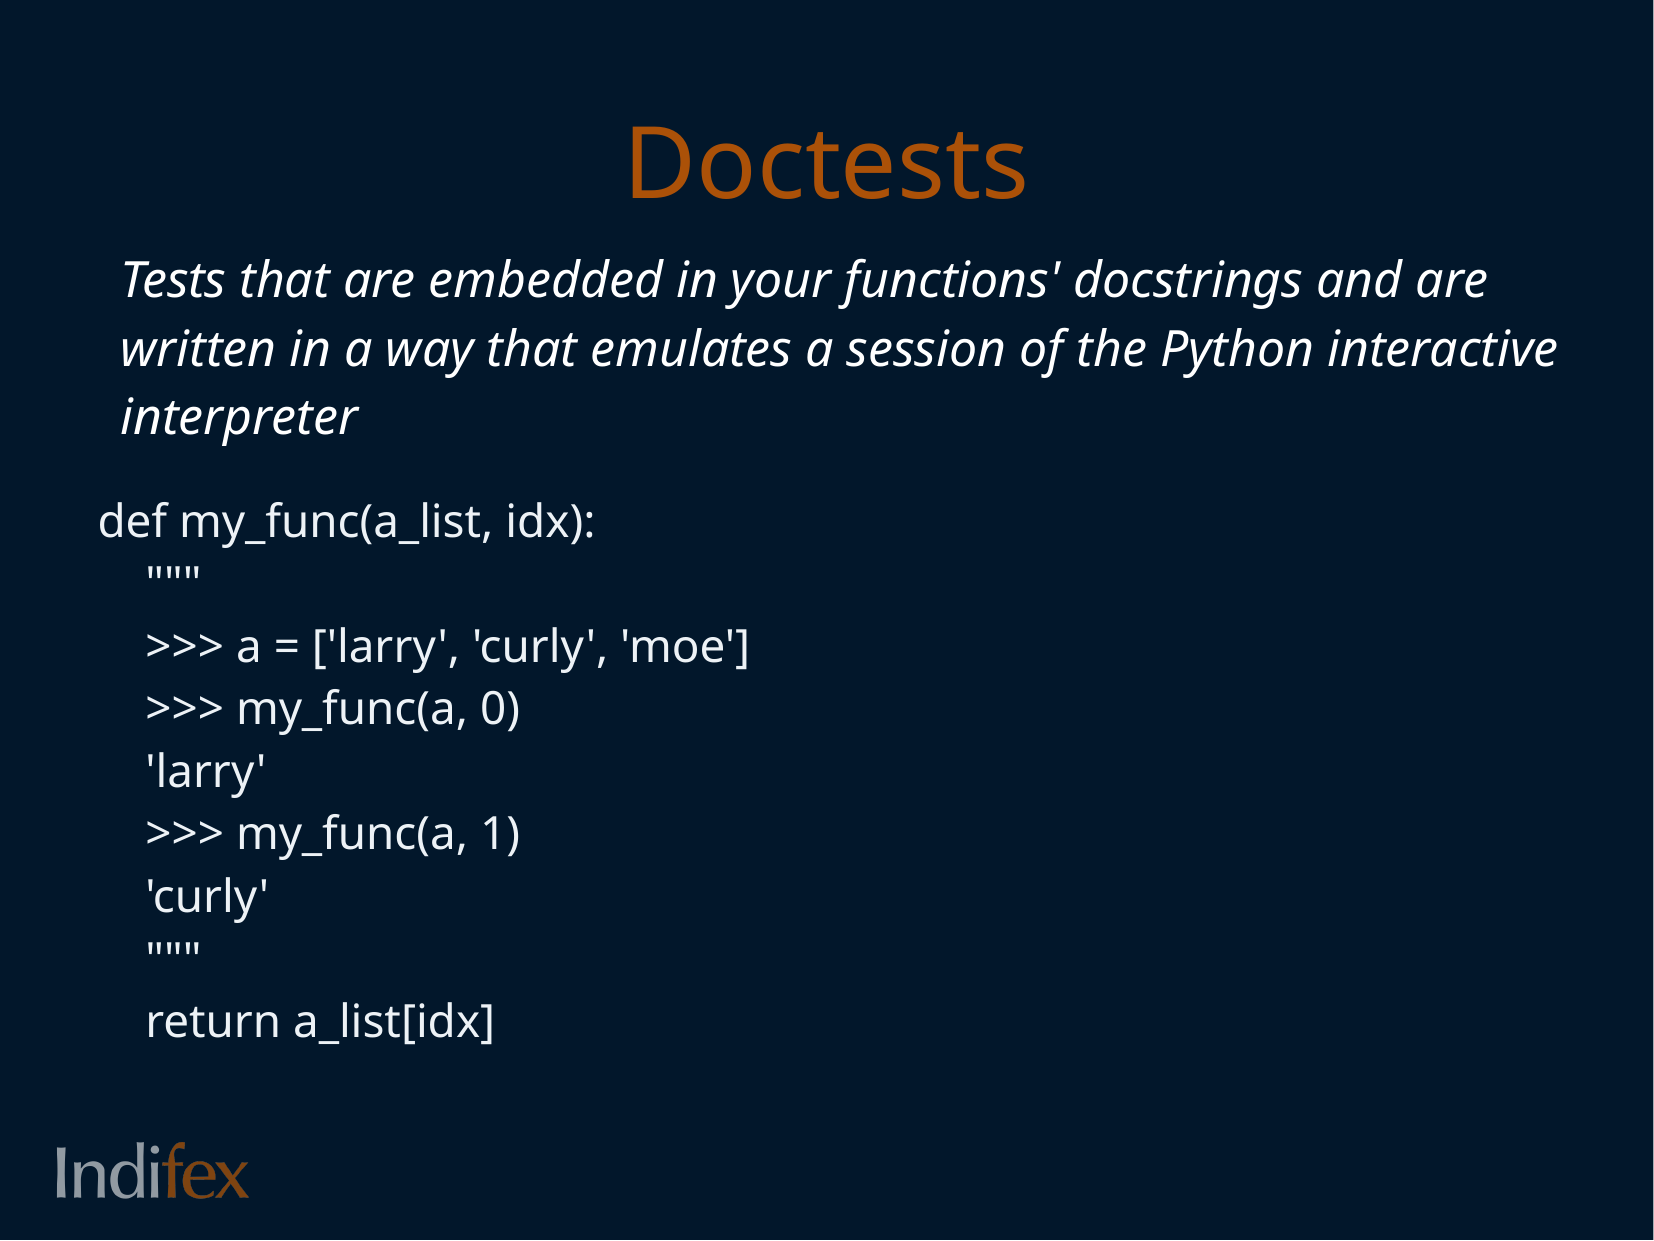

# Doctests
Tests that are embedded in your functions' docstrings and are written in a way that emulates a session of the Python interactive interpreter
def my_func(a_list, idx):
 """
 >>> a = ['larry', 'curly', 'moe']
 >>> my_func(a, 0)
 'larry'
 >>> my_func(a, 1)
 'curly'
 """
 return a_list[idx]